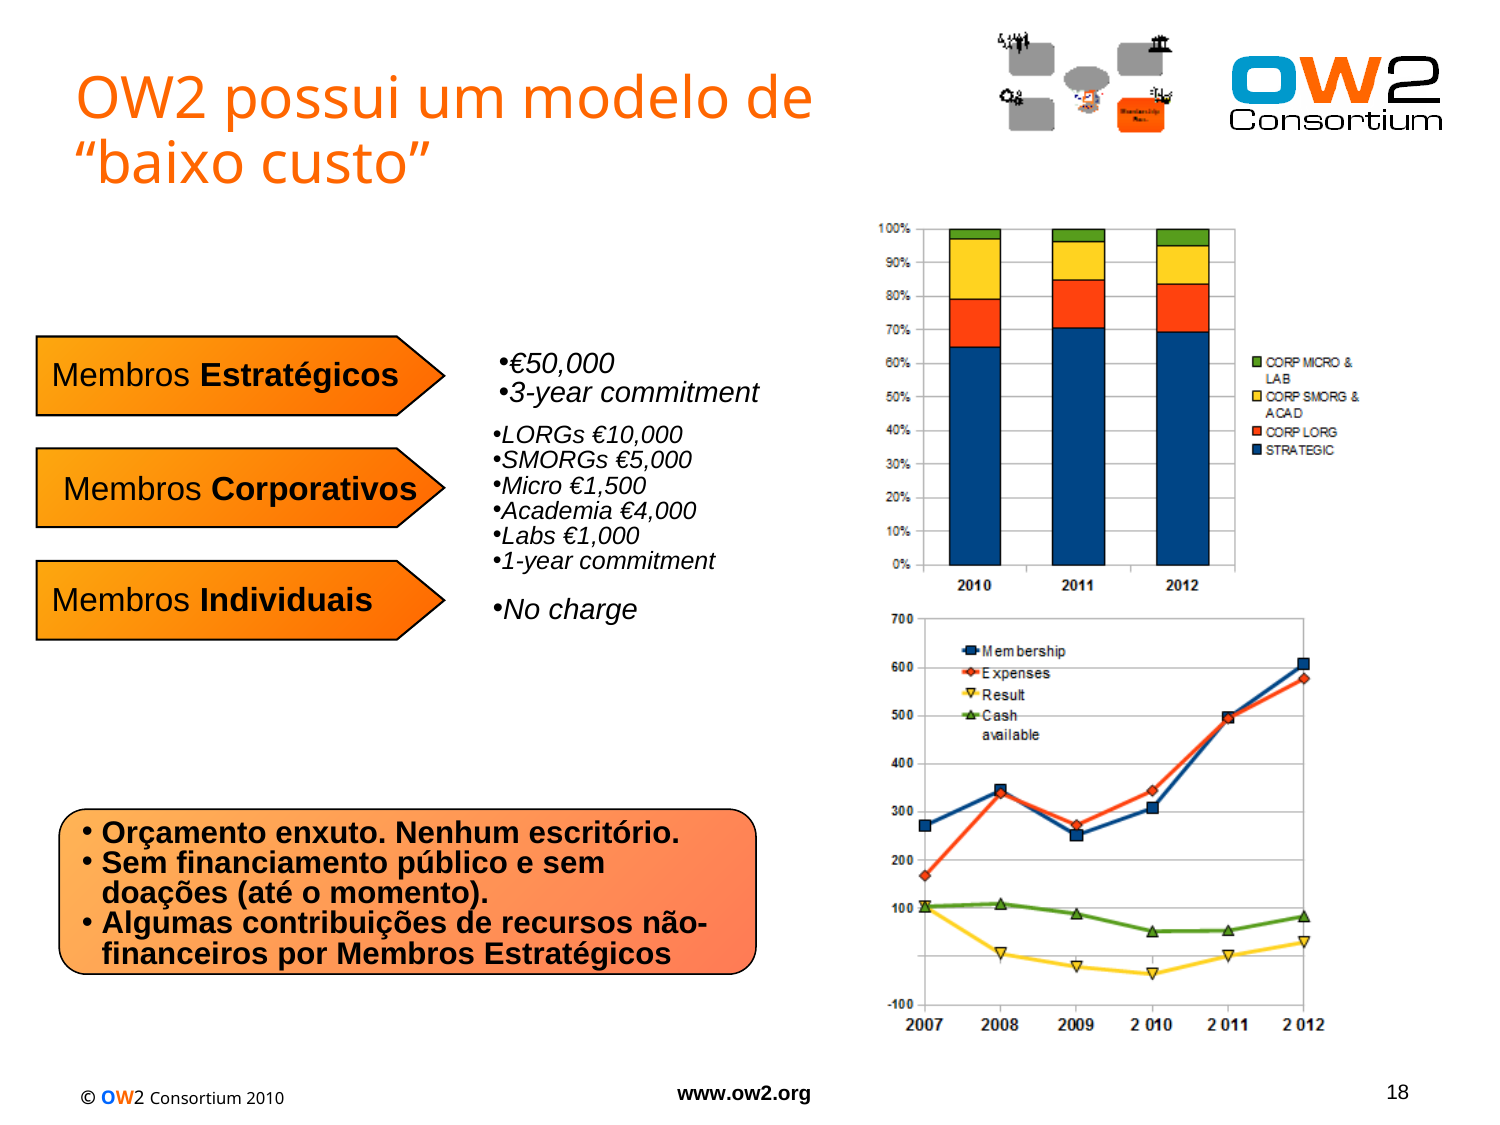

# OW2 possui um modelo de “baixo custo”
Membros Estratégicos
€50,000
3-year commitment
LORGs €10,000
SMORGs €5,000
Micro €1,500
Academia €4,000
Labs €1,000
1-year commitment
Membros Corporativos
Membros Individuais
No charge
 Orçamento enxuto. Nenhum escritório.
 Sem financiamento público e sem
 doações (até o momento).
 Algumas contribuições de recursos não-
 financeiros por Membros Estratégicos
18